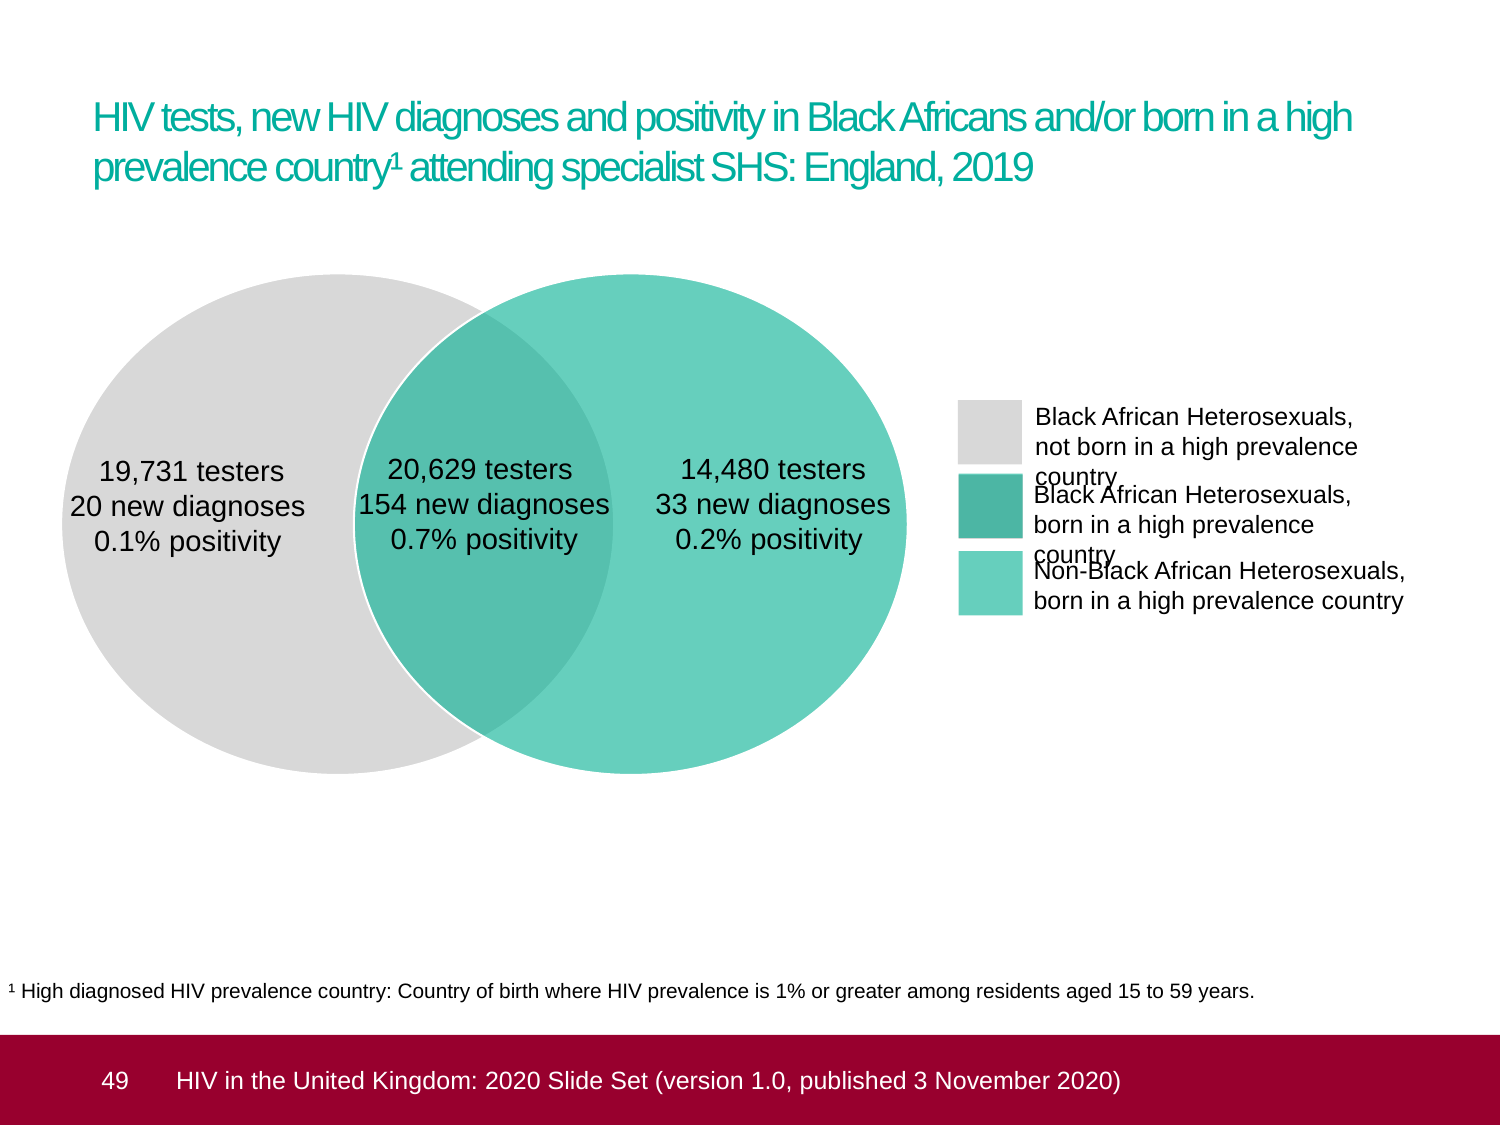

# HIV tests, new HIV diagnoses and positivity in Black Africans and/or born in a high prevalence country¹ attending specialist SHS: England, 2019
20,629 testers
154 new diagnoses
0.7% positivity
14,480 testers
33 new diagnoses
0.2% positivity
19,731 testers
20 new diagnoses
0.1% positivity
Black African Heterosexuals,
not born in a high prevalence country
Black African Heterosexuals,
born in a high prevalence country
Non-Black African Heterosexuals,
born in a high prevalence country
¹ High diagnosed HIV prevalence country: Country of birth where HIV prevalence is 1% or greater among residents aged 15 to 59 years.
 39
HIV in the United Kingdom: 2020 Slide Set (version 1.0, published 3 November 2020)